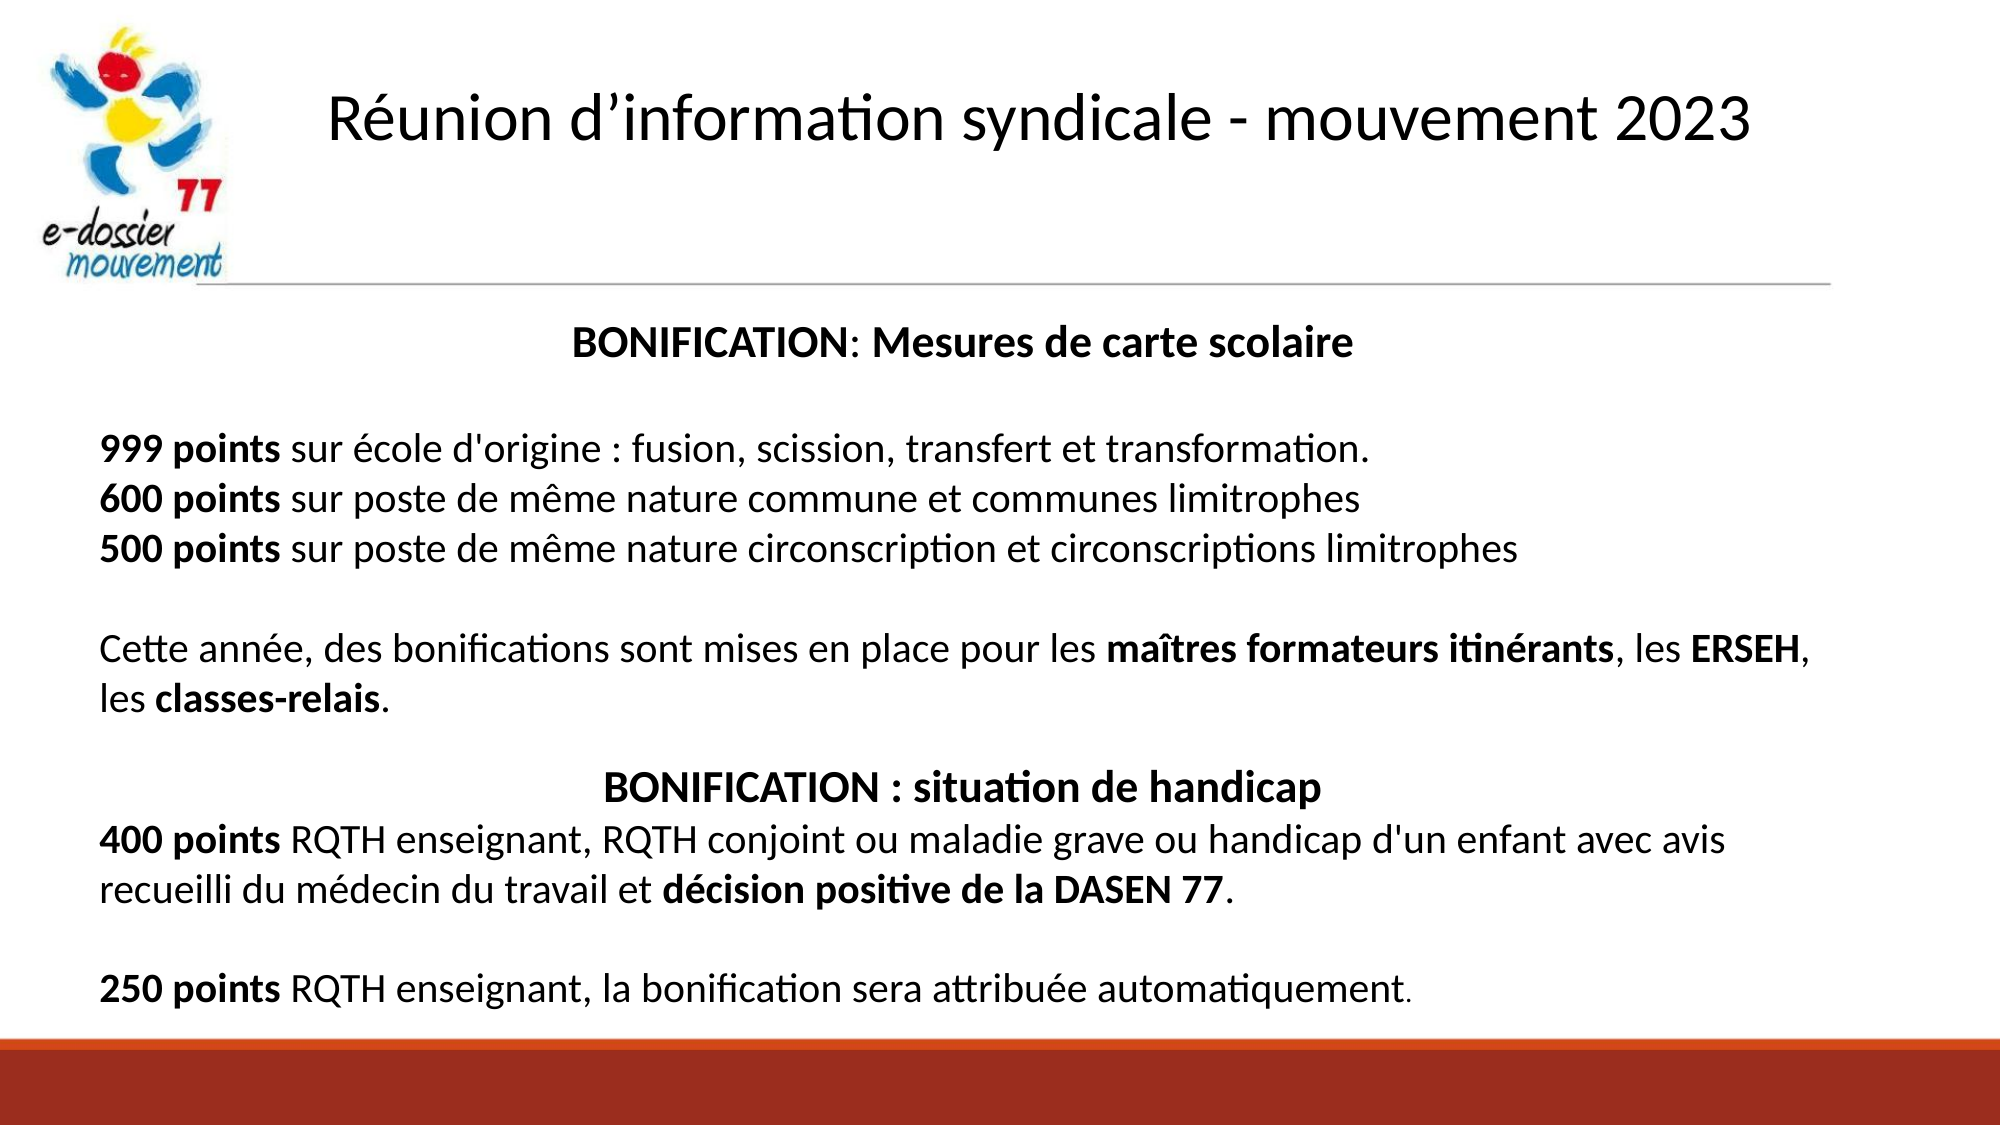

Réunion d’information syndicale - mouvement 2023
BONIFICATION: Mesures de carte scolaire
999 points sur école d'origine : fusion, scission, transfert et transformation.
600 points sur poste de même nature commune et communes limitrophes
500 points sur poste de même nature circonscription et circonscriptions limitrophes
Cette année, des bonifications sont mises en place pour les maîtres formateurs itinérants, les ERSEH, les classes-relais.
BONIFICATION : situation de handicap
400 points RQTH enseignant, RQTH conjoint ou maladie grave ou handicap d'un enfant avec avis recueilli du médecin du travail et décision positive de la DASEN 77.
250 points RQTH enseignant, la bonification sera attribuée automatiquement.